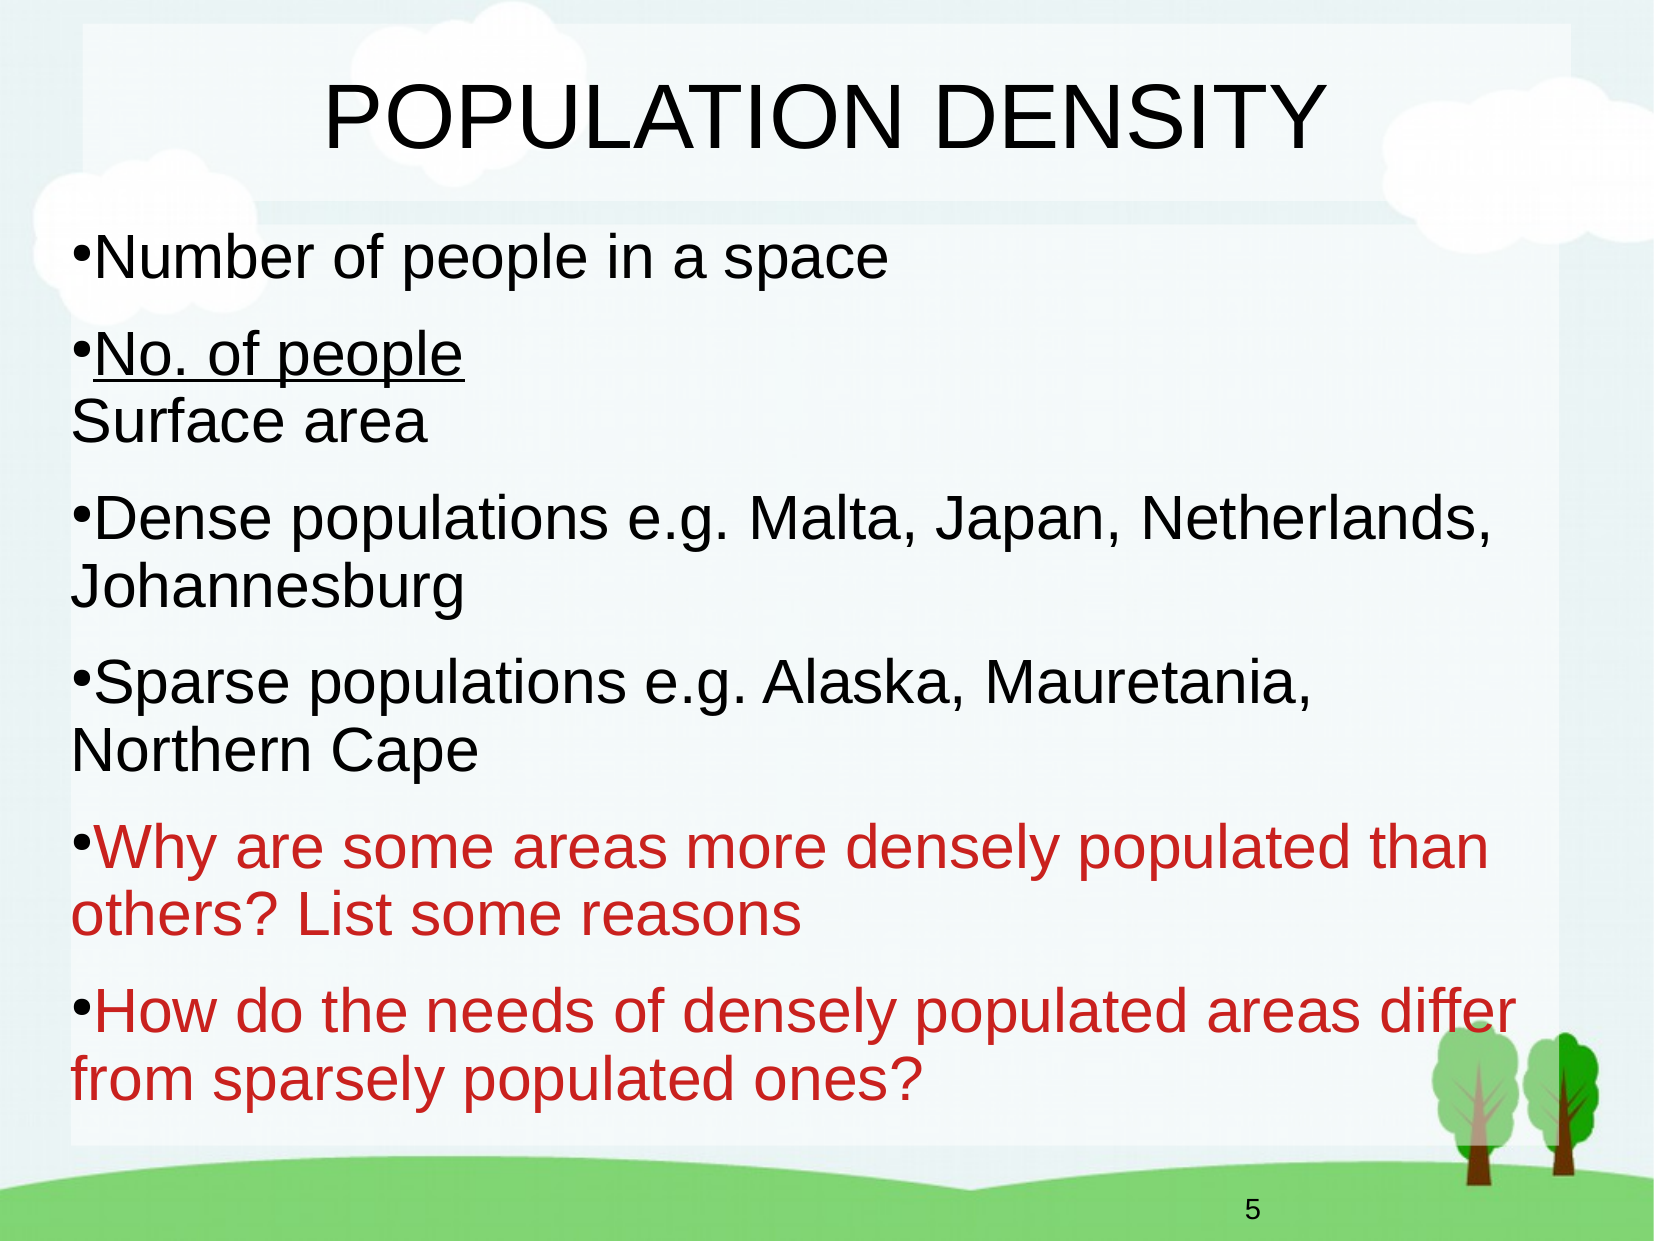

# POPULATION DENSITY
Number of people in a space
No. of people Surface area
Dense populations e.g. Malta, Japan, Netherlands, Johannesburg
Sparse populations e.g. Alaska, Mauretania, Northern Cape
Why are some areas more densely populated than others? List some reasons
How do the needs of densely populated areas differ from sparsely populated ones?